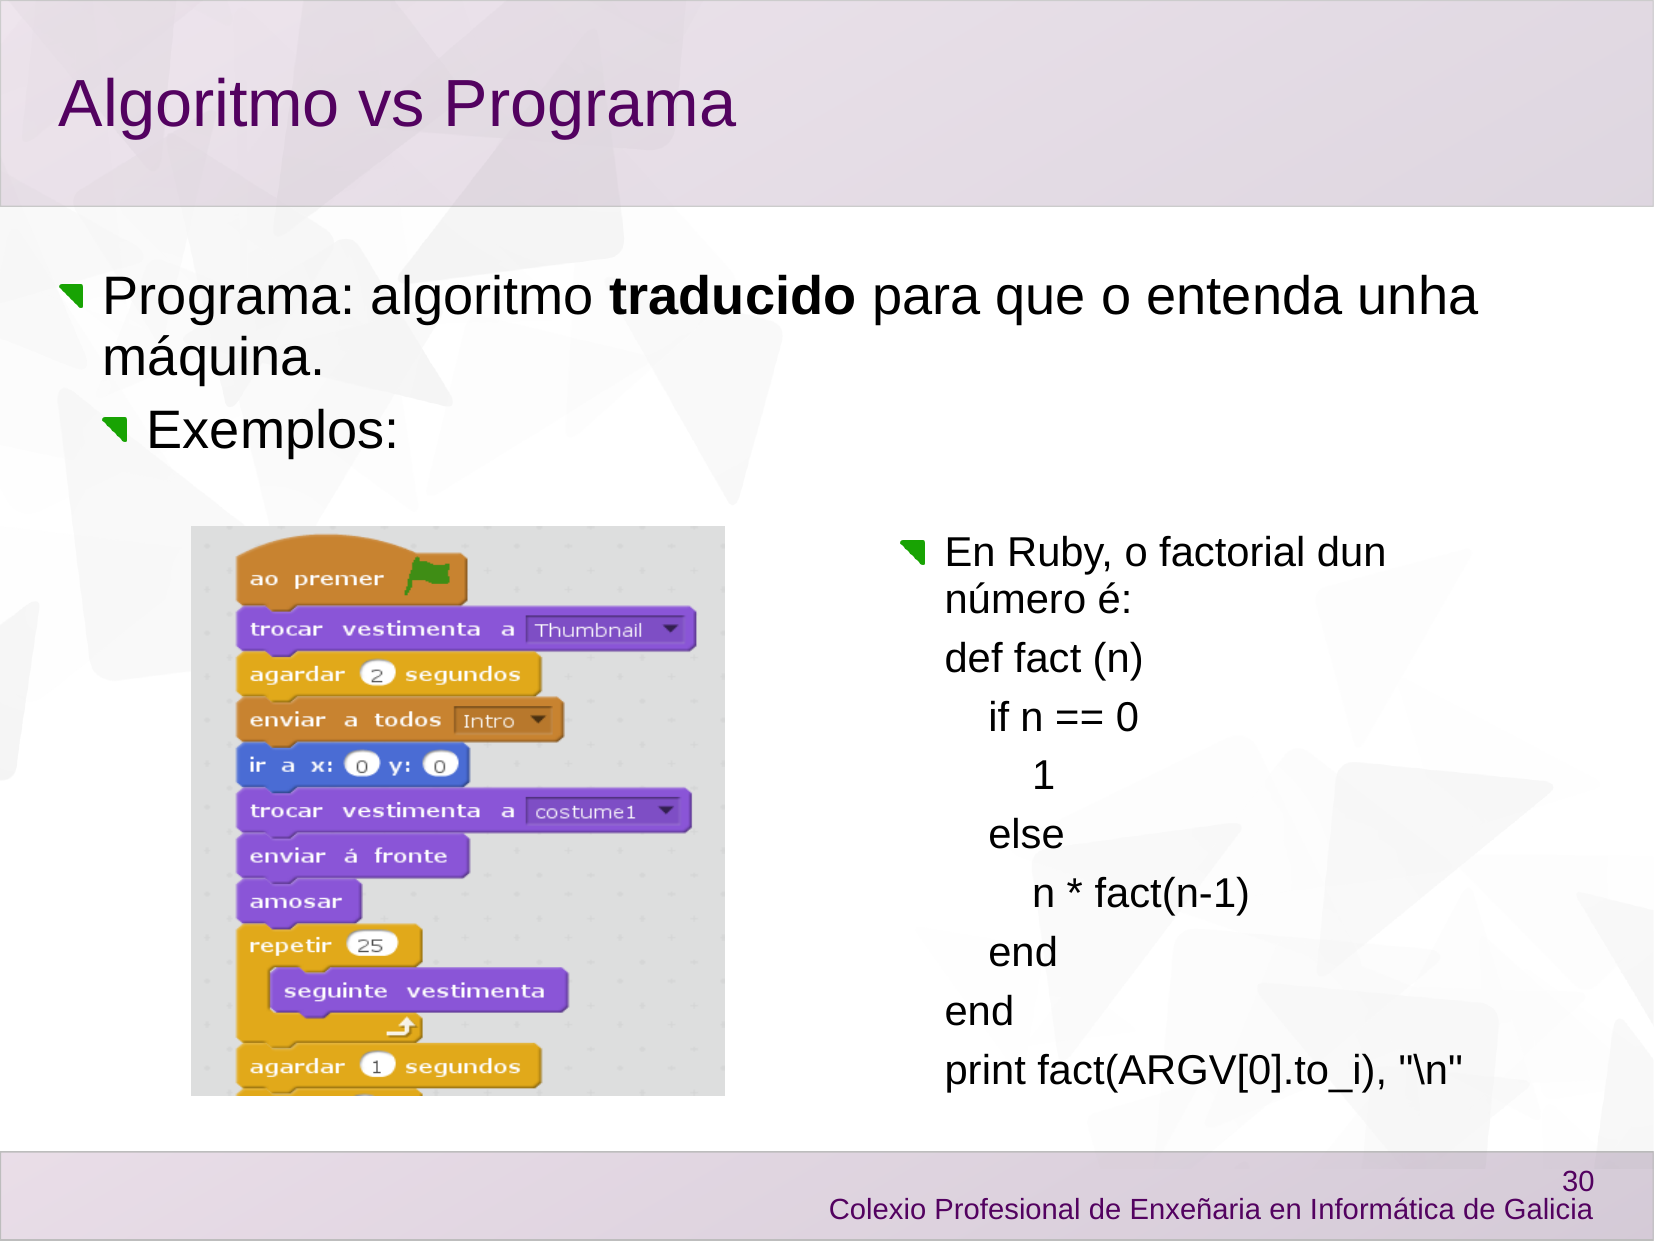

# Algoritmo vs Programa
Programa: algoritmo traducido para que o entenda unha máquina.
Exemplos:
En Ruby, o factorial dun número é:
def fact (n)
if n == 0
1
else
n * fact(n-1)
end
end
print fact(ARGV[0].to_i), "\n"
30
Colexio Profesional de Enxeñaria en Informática de Galicia